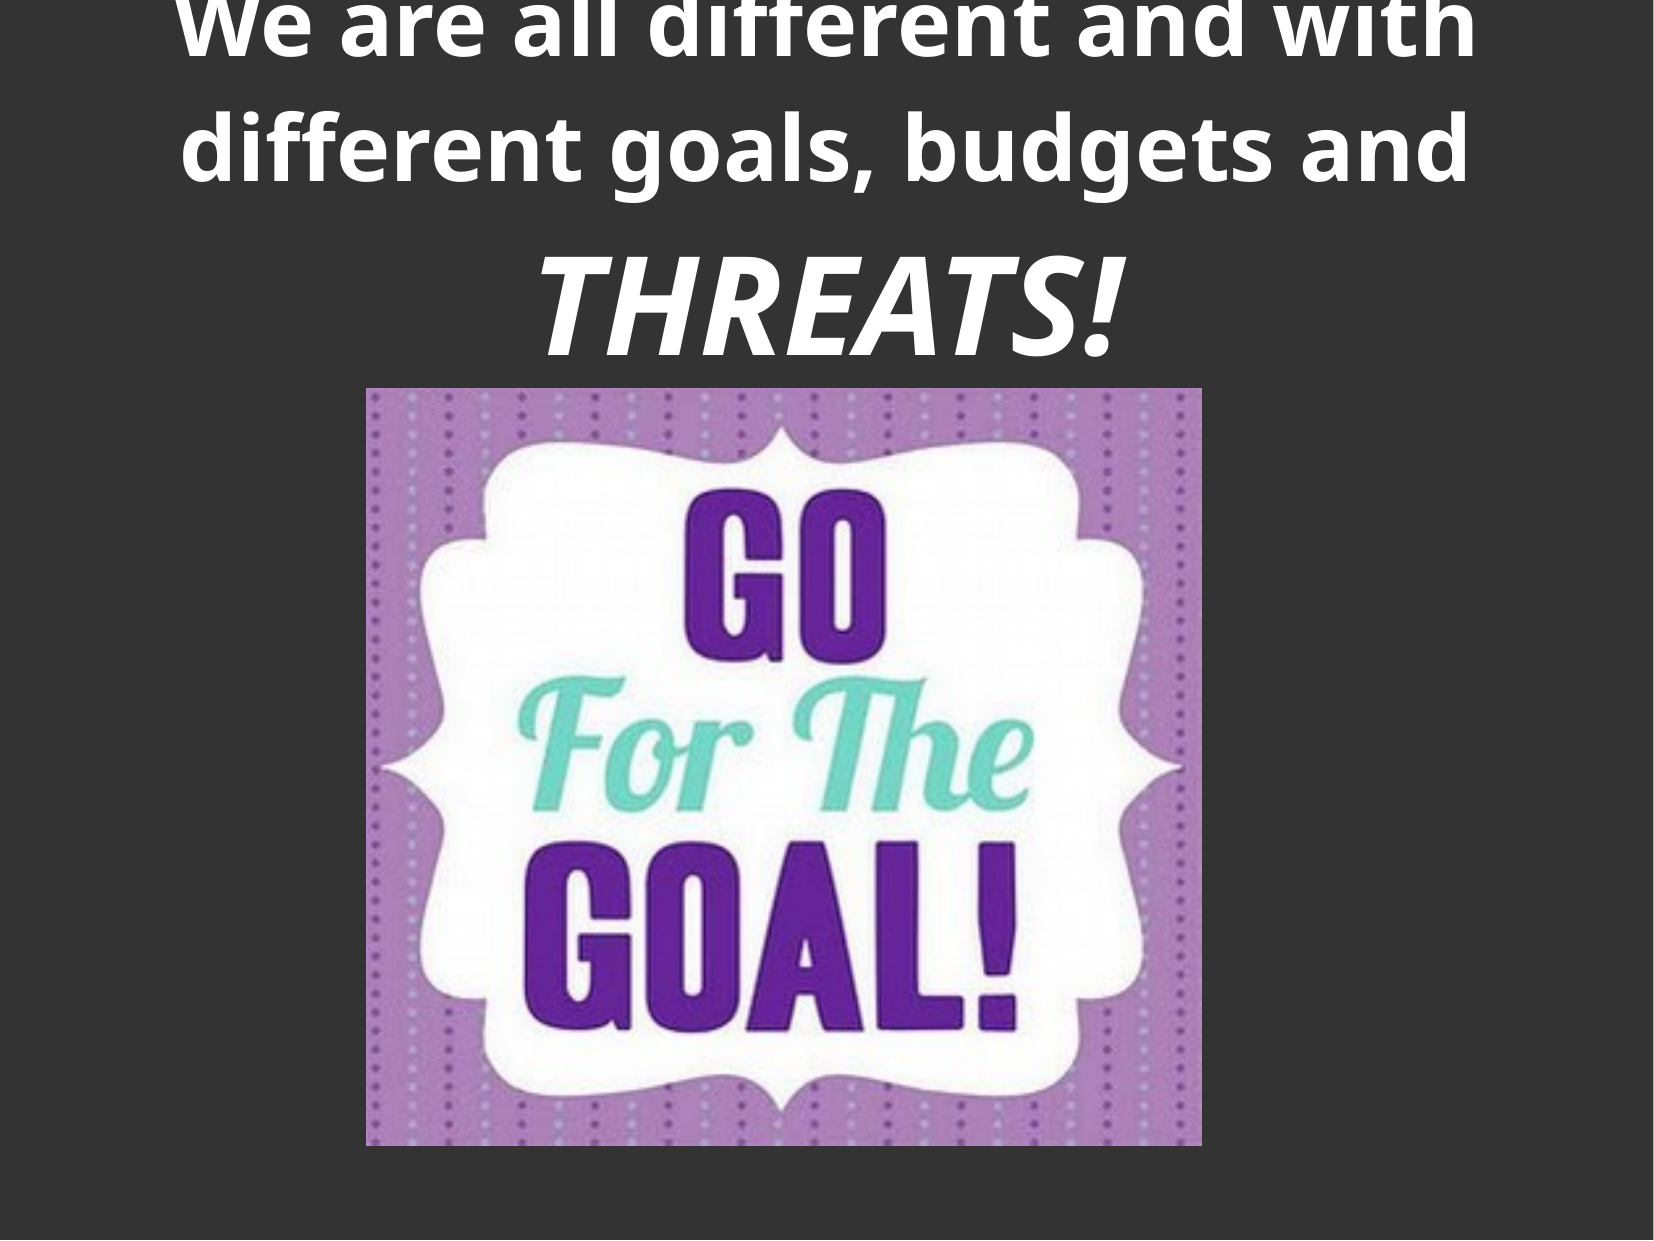

# We are all different and with different goals, budgets and THREATS!